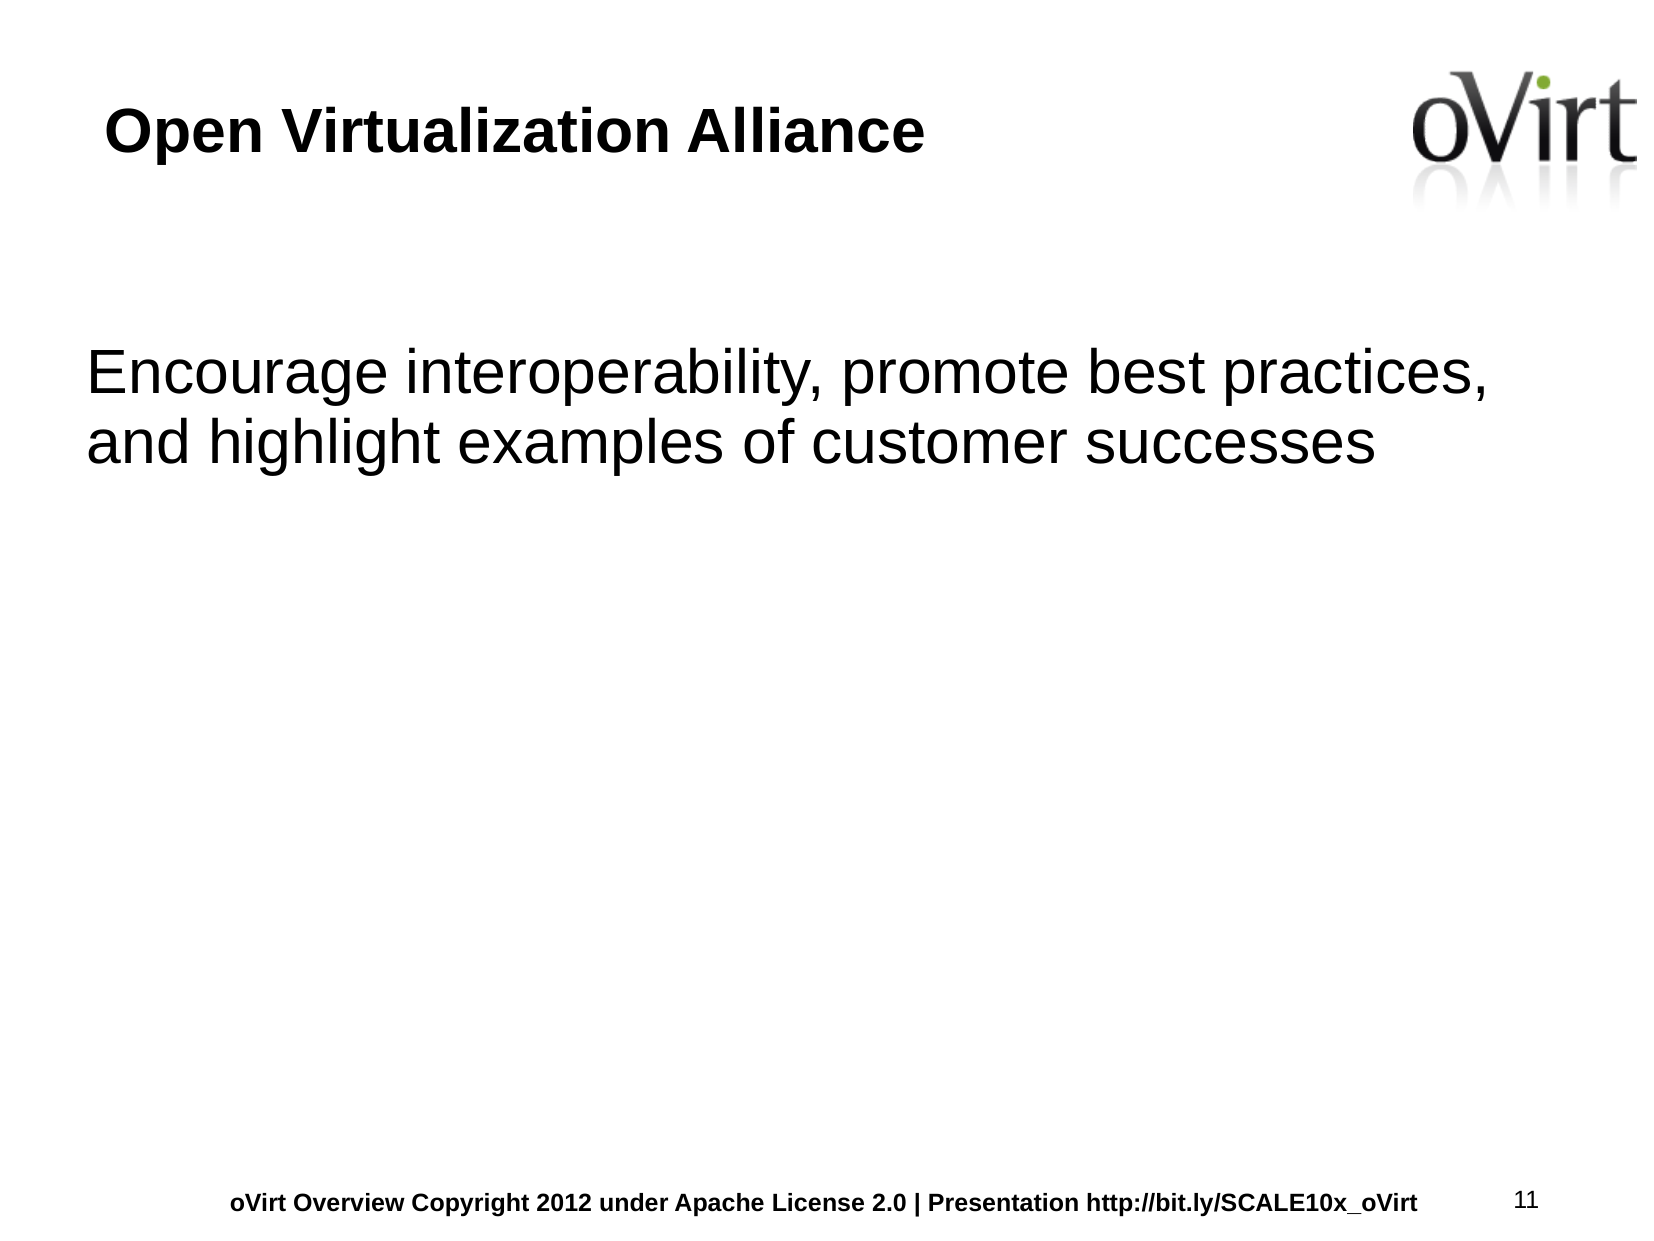

# Open Virtualization Alliance
Encourage interoperability, promote best practices, and highlight examples of customer successes